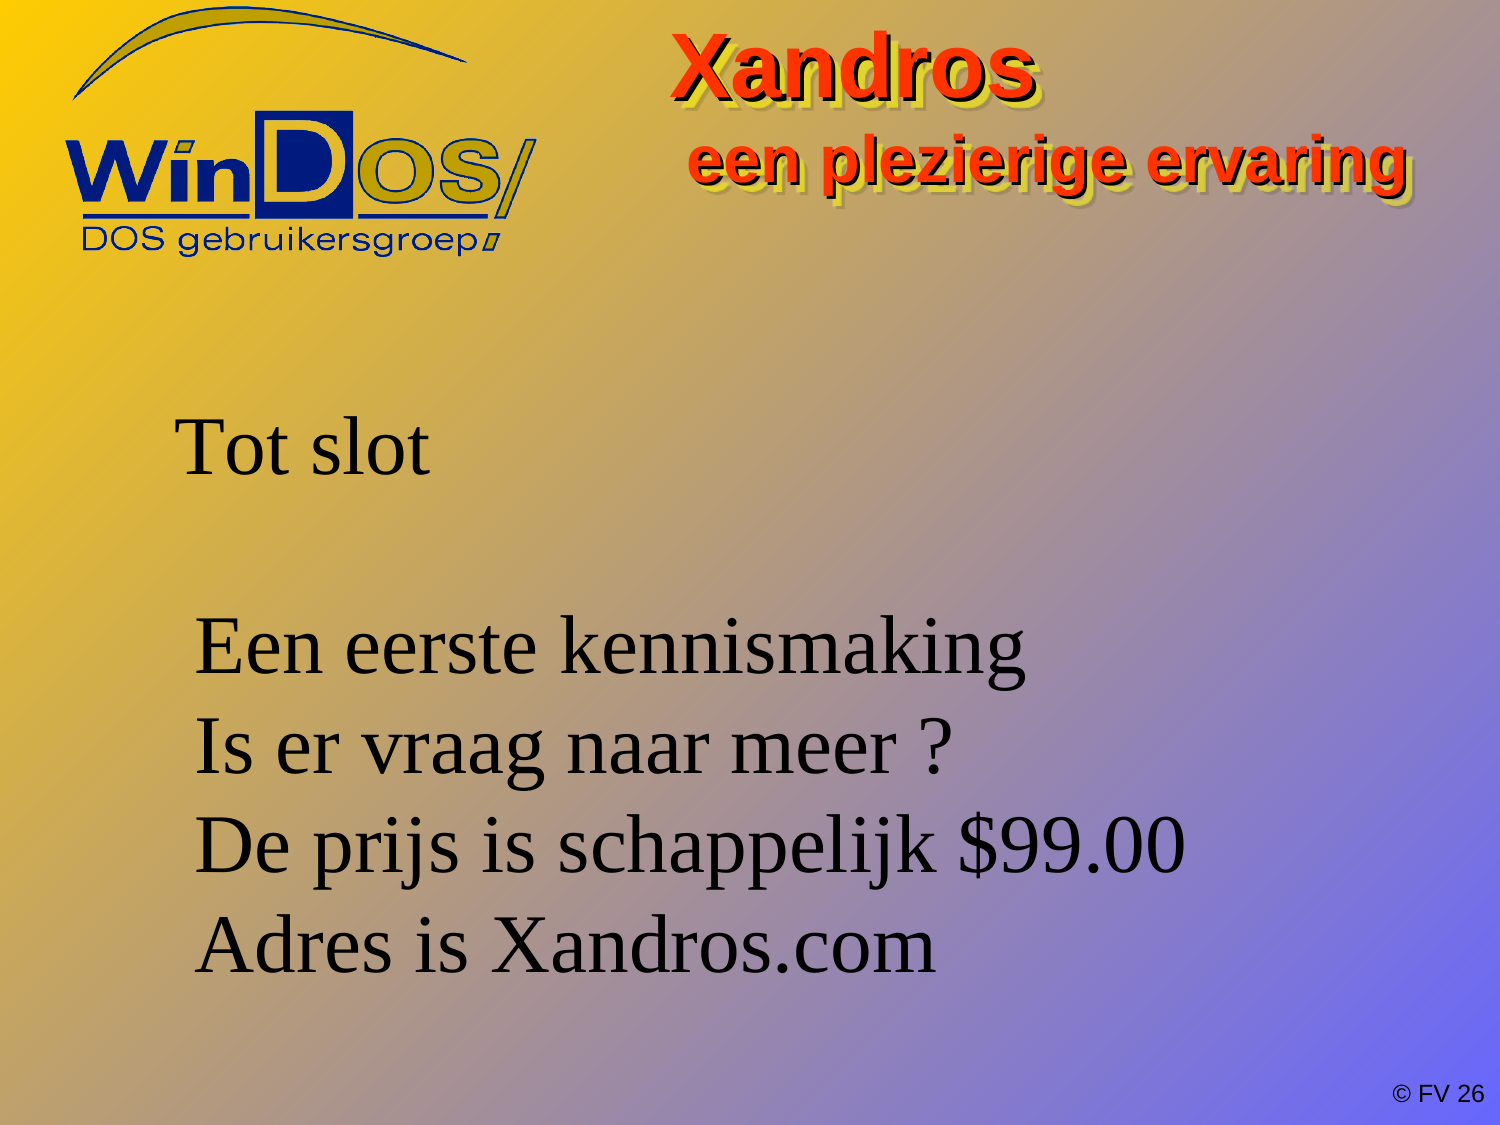

Xandros een plezierige ervaring
Tot slot
 Een eerste kennismaking
 Is er vraag naar meer ?
 De prijs is schappelijk $99.00
 Adres is Xandros.com
© FV